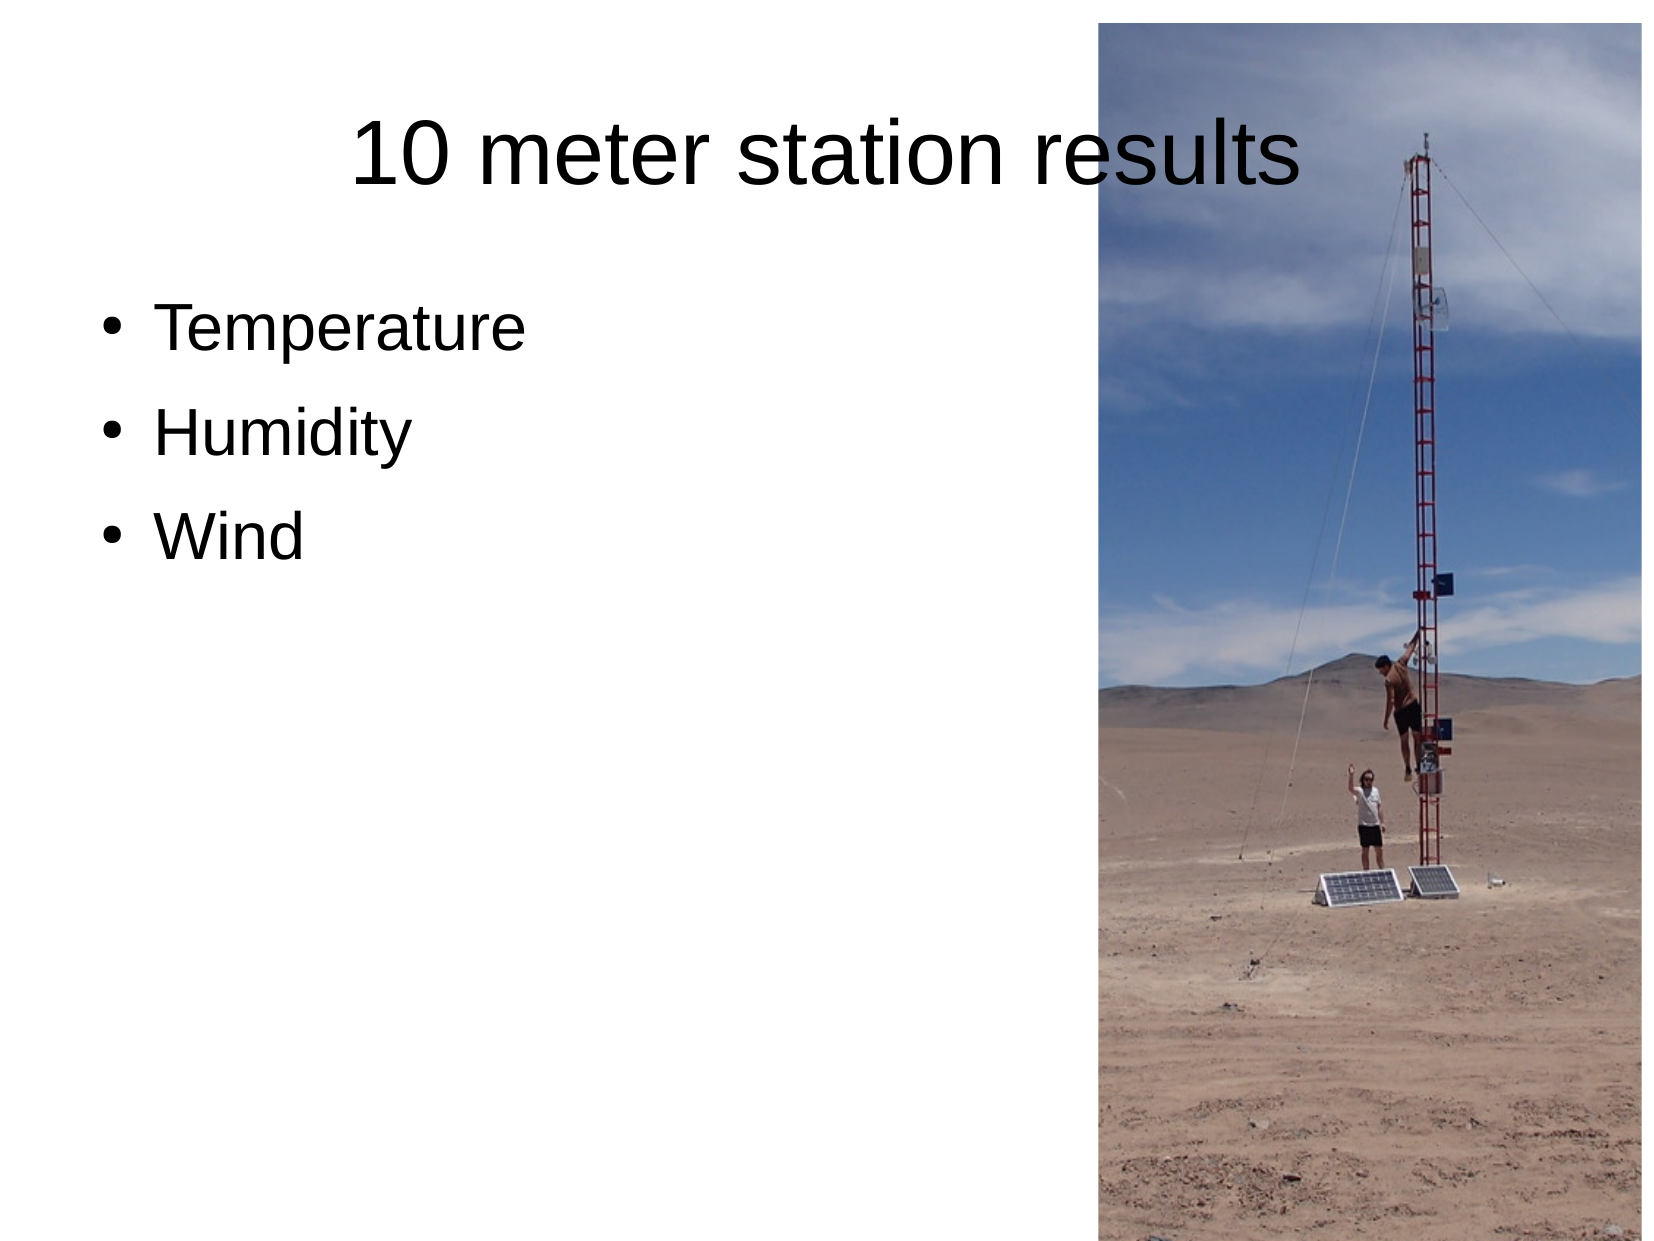

# 10 meter station results
Temperature
Humidity
Wind